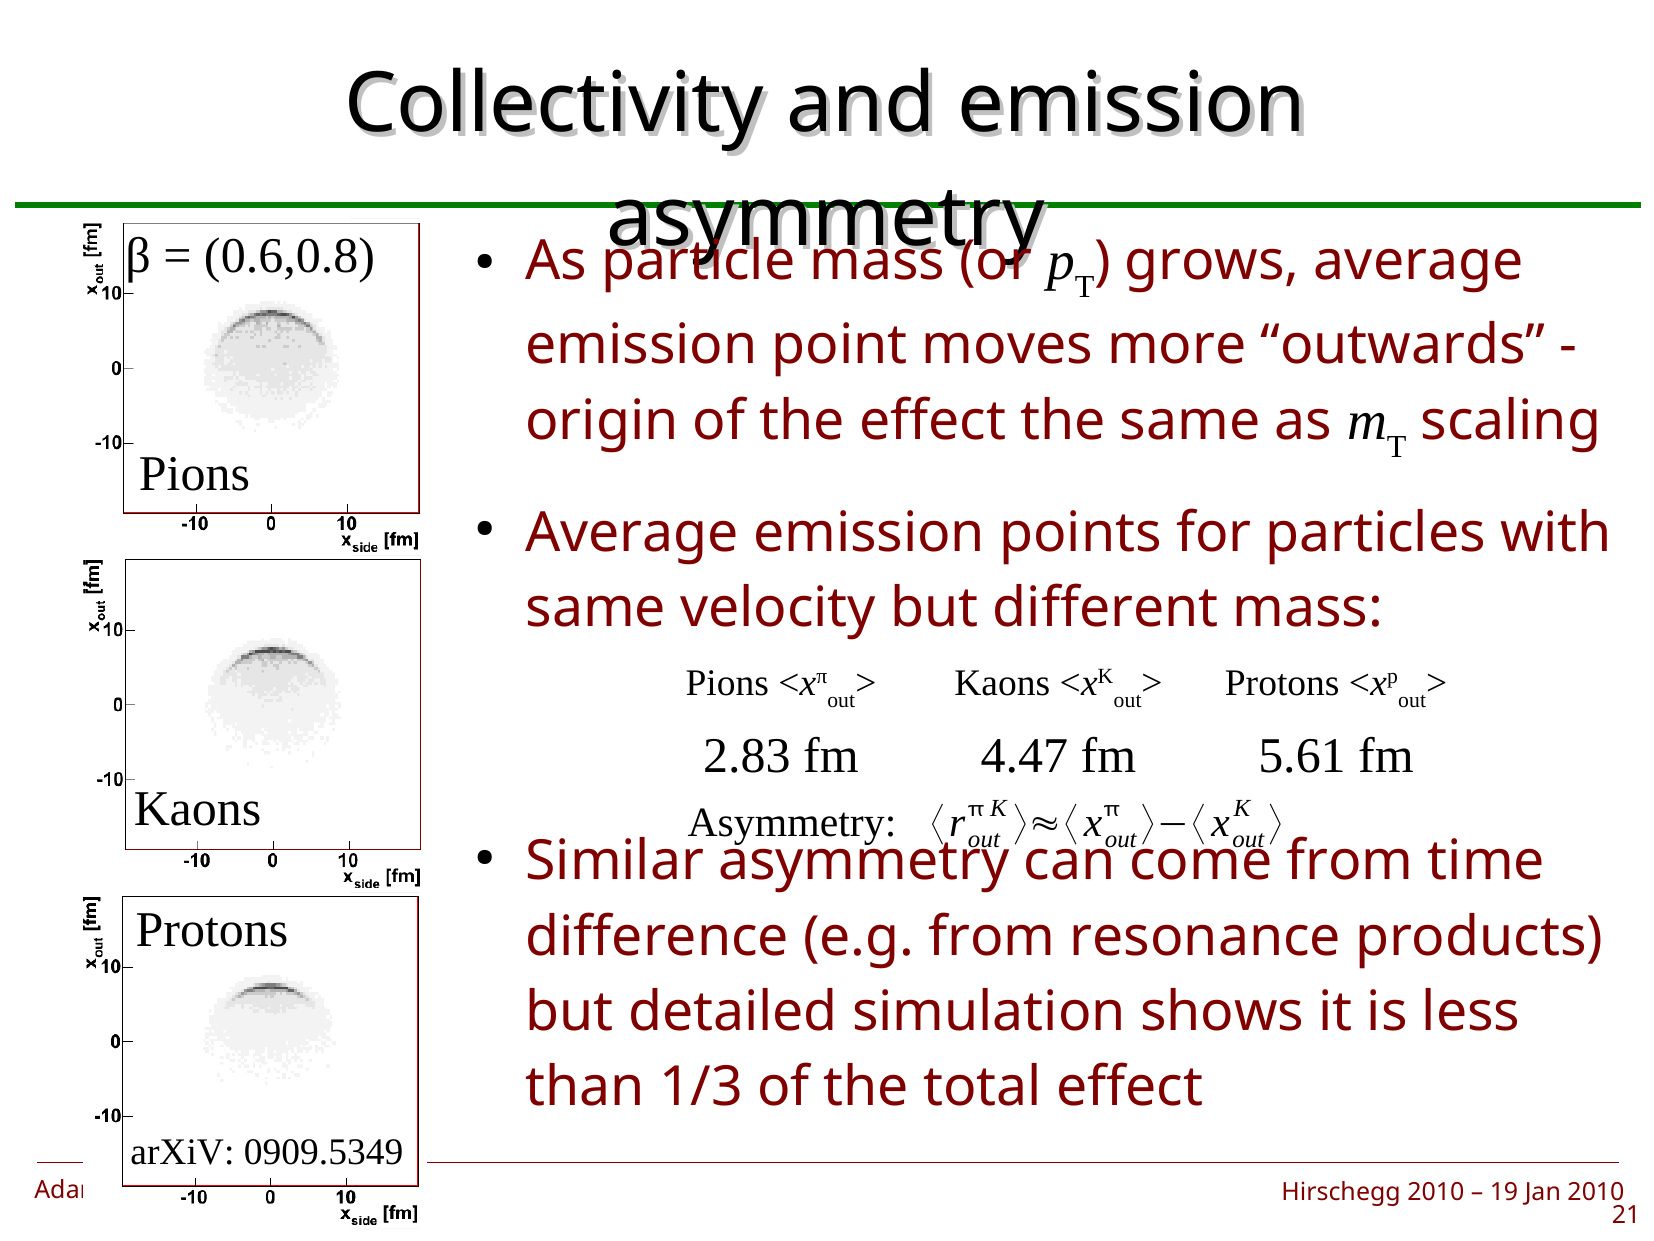

# Collectivity and emission asymmetry
As particle mass (or pT) grows, average emission point moves more “outwards” - origin of the effect the same as mT scaling
Average emission points for particles with same velocity but different mass:
Similar asymmetry can come from time difference (e.g. from resonance products) but detailed simulation shows it is less than 1/3 of the total effect
β = (0.6,0.8)
Pions
| Pions <xπout> | Kaons <xKout> | Protons <xpout> |
| --- | --- | --- |
| 2.83 fm | 4.47 fm | 5.61 fm |
Kaons
Asymmetry:
Protons
arXiV: 0909.5349